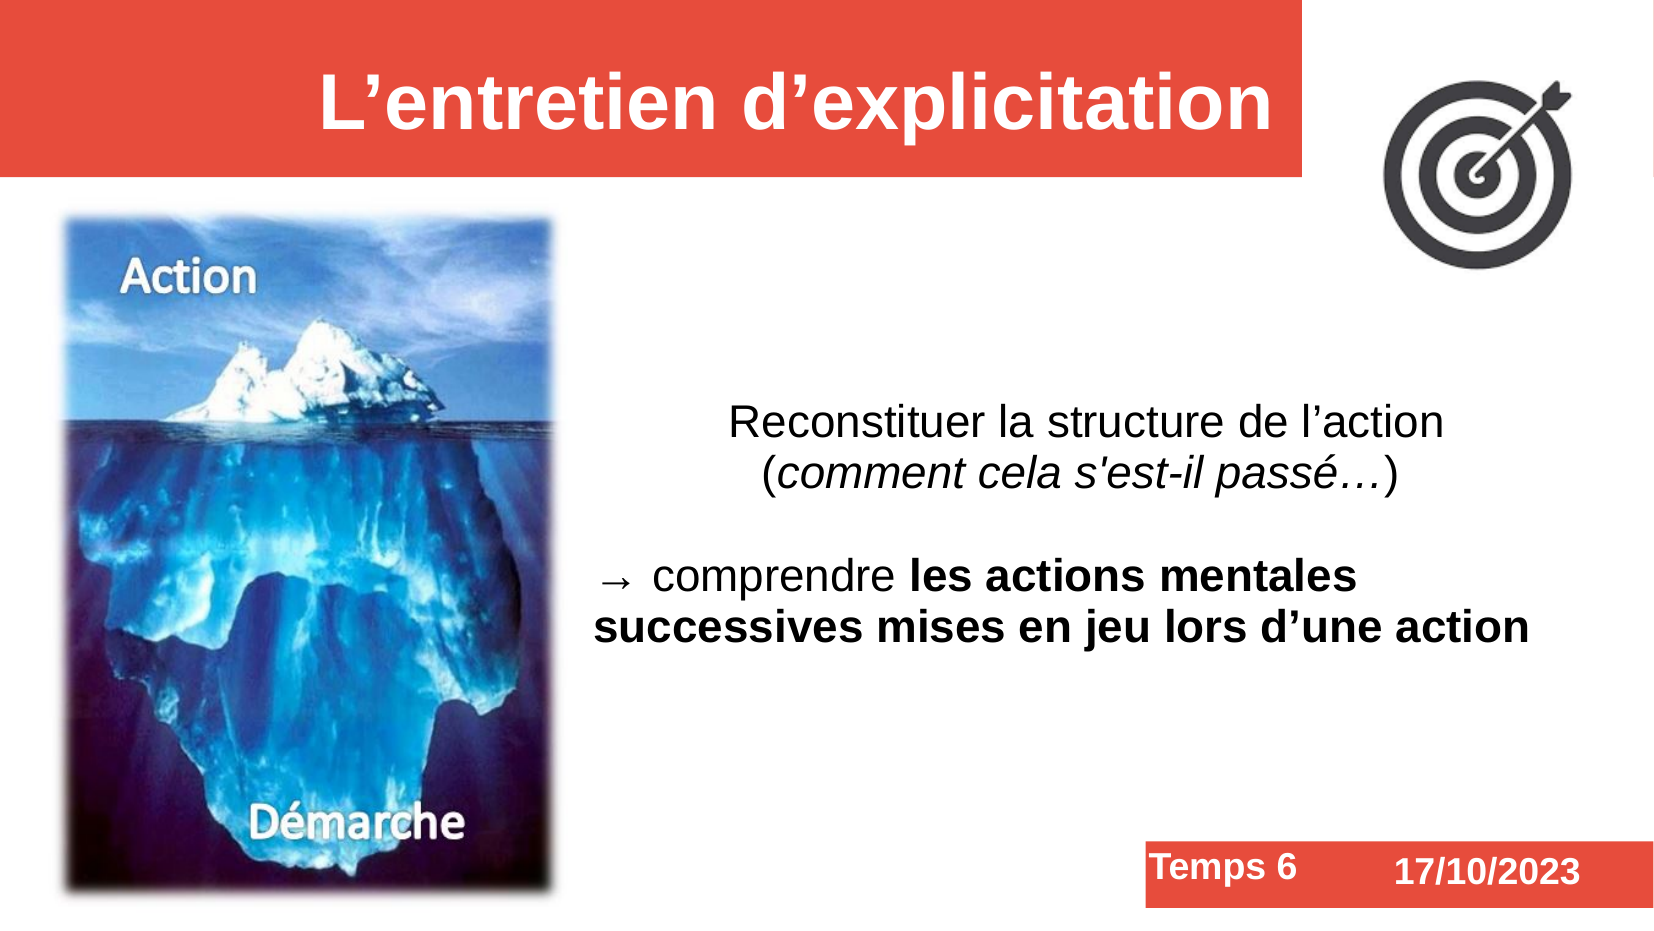

# L’entretien d’explicitation
 Reconstituer la structure de l’action
(comment cela s'est-il passé…)
→ comprendre les actions mentales successives mises en jeu lors d’une action
Temps 6